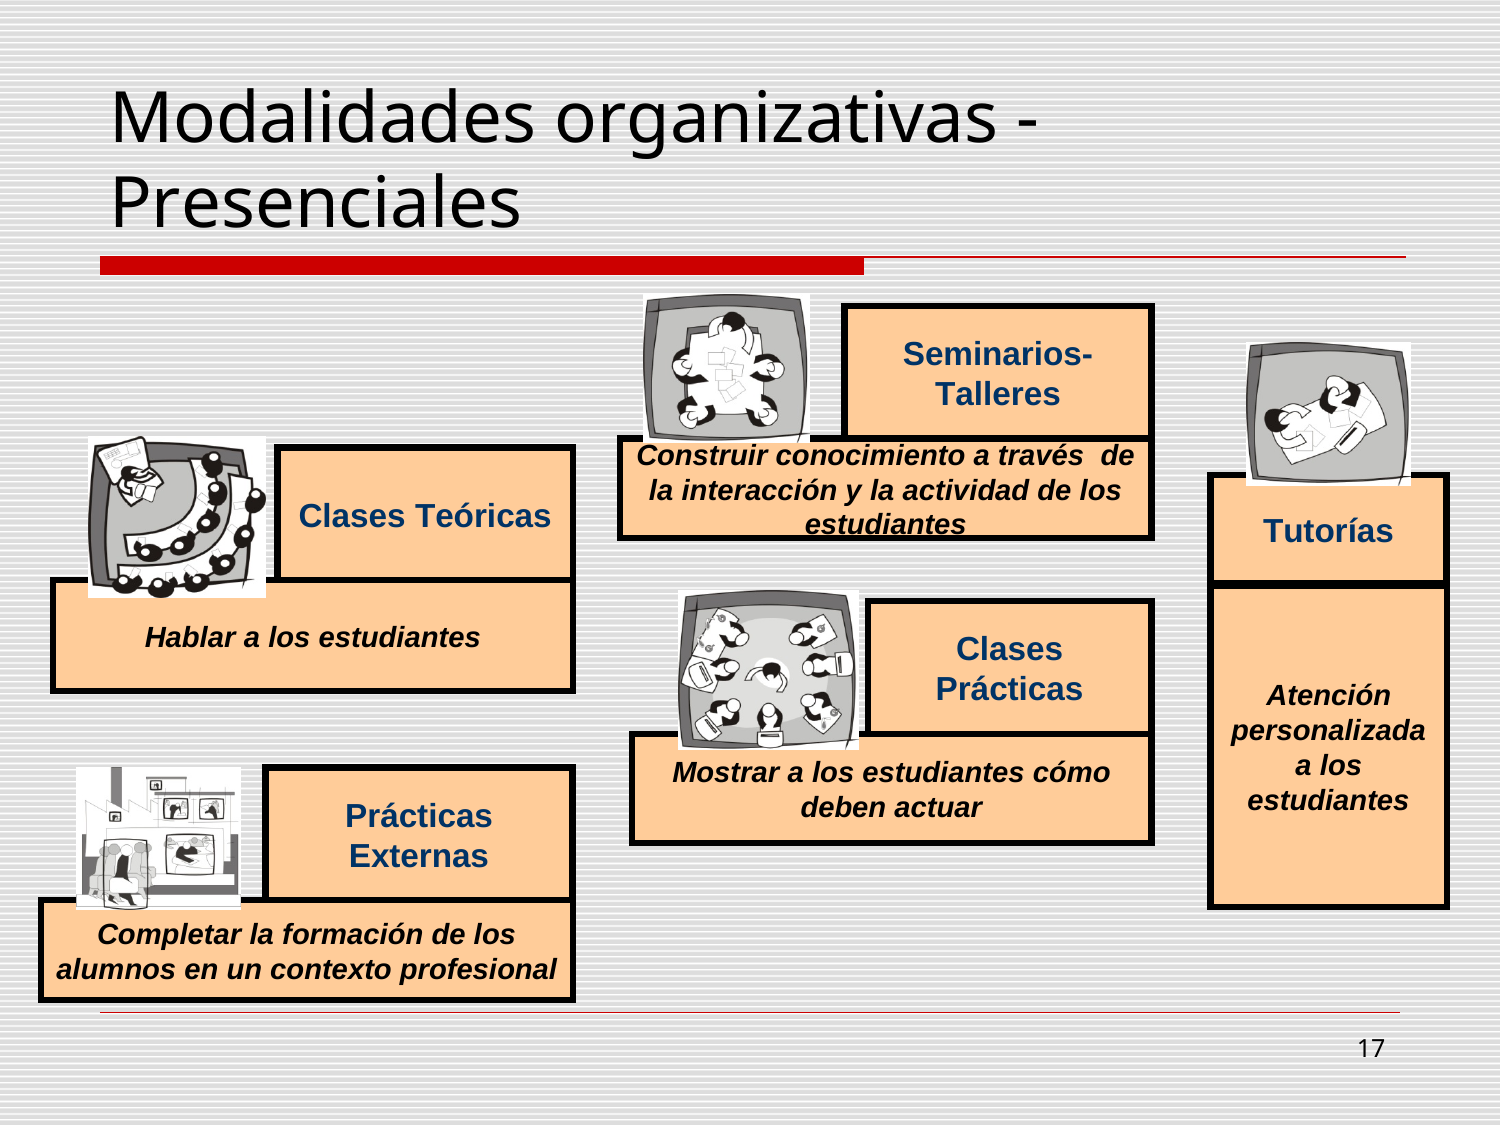

# Modalidades organizativas - Presenciales
Seminarios-Talleres
Construir conocimiento a través de la interacción y la actividad de los estudiantes
Tutorías
Atención personalizada a los estudiantes
Clases Teóricas
Hablar a los estudiantes
Clases Prácticas
Mostrar a los estudiantes cómo deben actuar
Prácticas Externas
Completar la formación de los alumnos en un contexto profesional